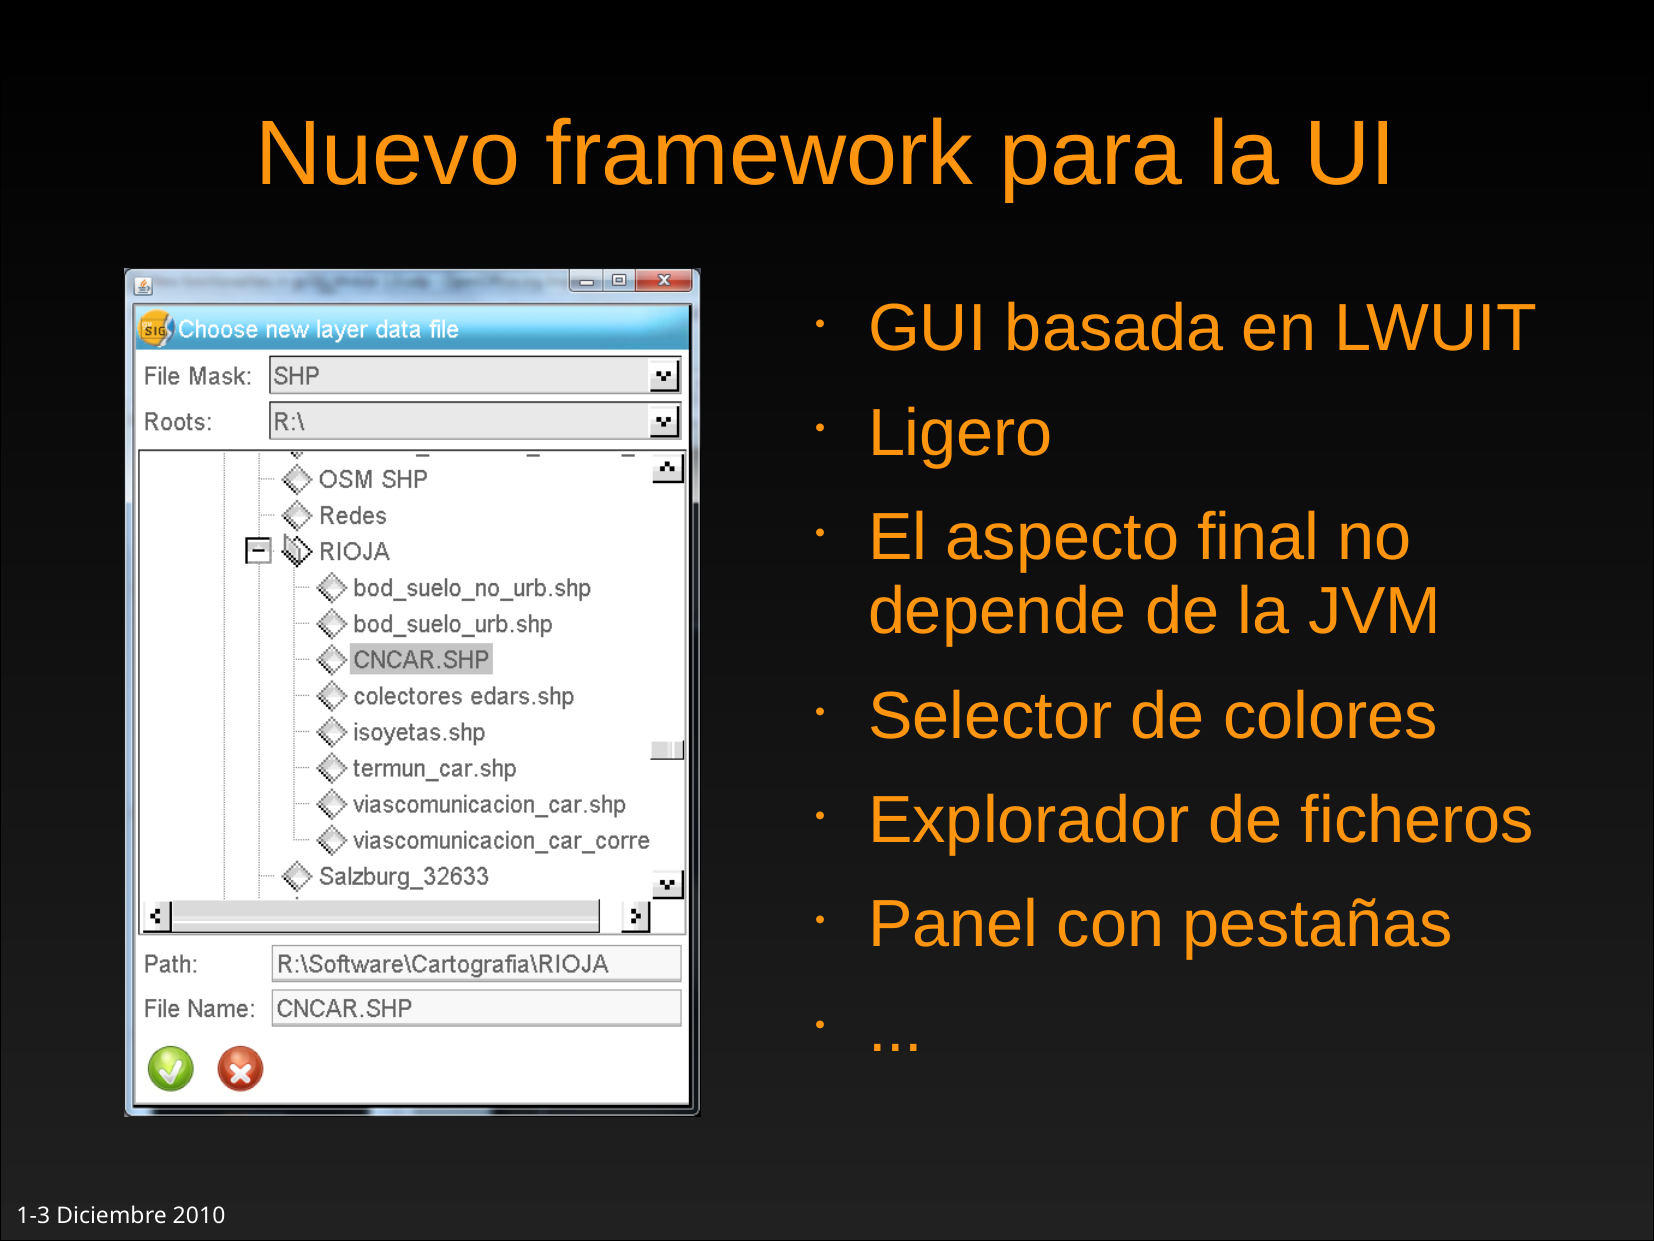

# Nuevo framework para la UI
GUI basada en LWUIT
Ligero
El aspecto final no depende de la JVM
Selector de colores
Explorador de ficheros
Panel con pestañas
...